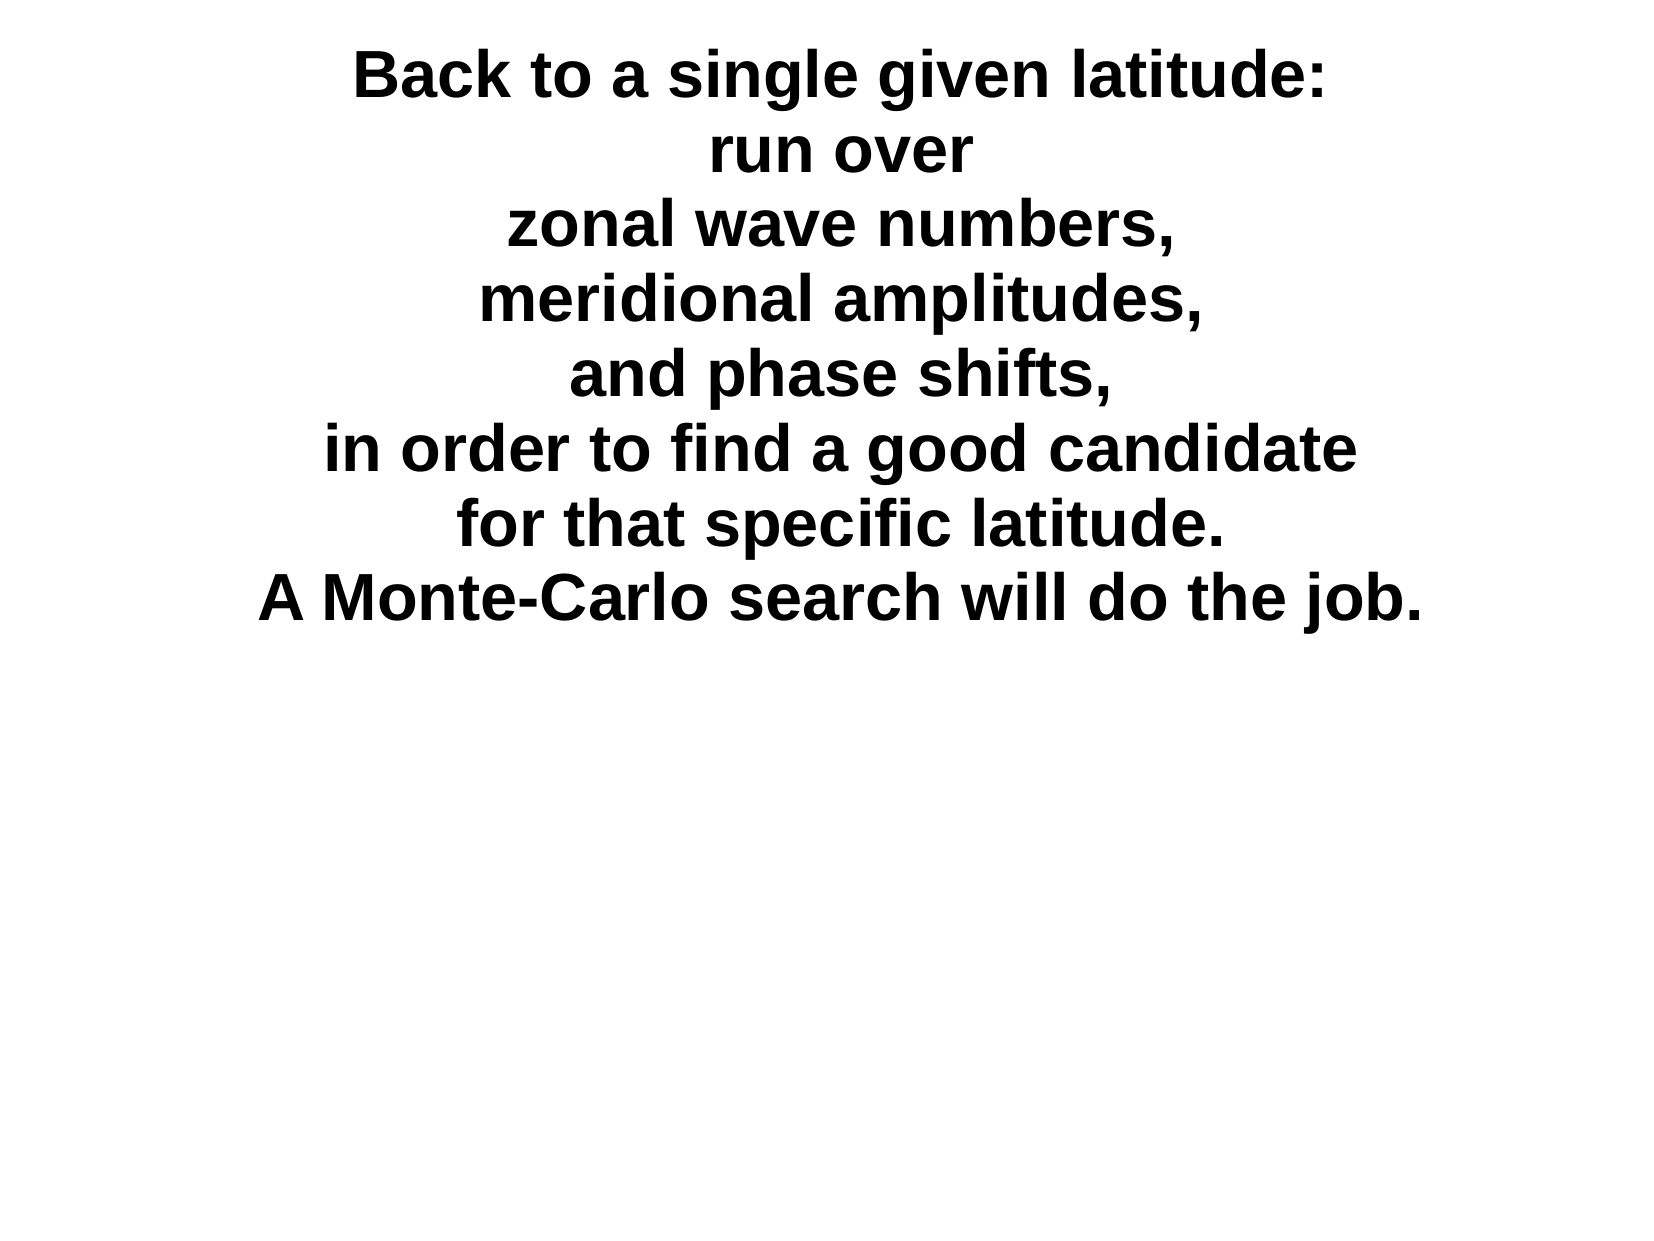

Back to a single given latitude:
run over
zonal wave numbers,
meridional amplitudes,
and phase shifts,
in order to find a good candidate
for that specific latitude.
A Monte-Carlo search will do the job.